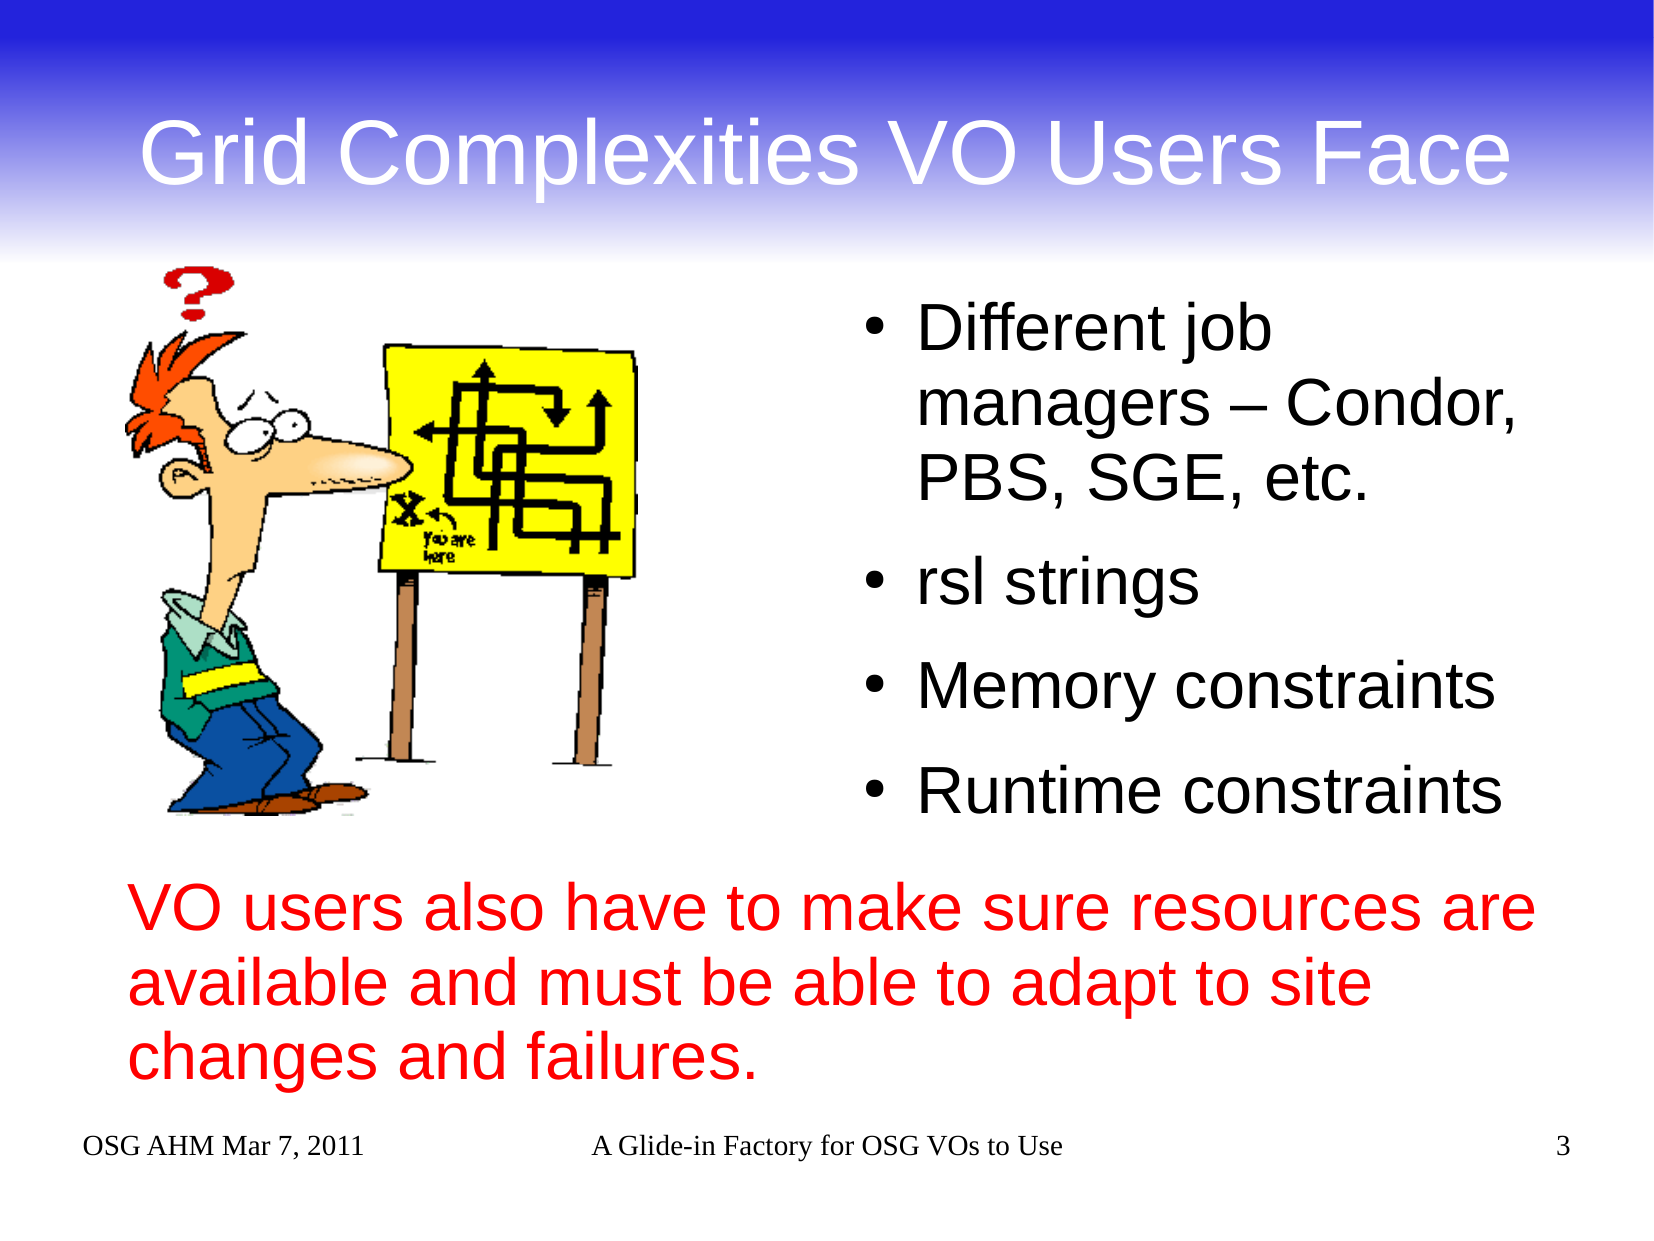

# Grid Complexities VO Users Face
Different job managers – Condor, PBS, SGE, etc.
rsl strings
Memory constraints
Runtime constraints
VO users also have to make sure resources are available and must be able to adapt to site changes and failures.
OSG AHM Mar 7, 2011
A Glide-in Factory for OSG VOs to Use
3